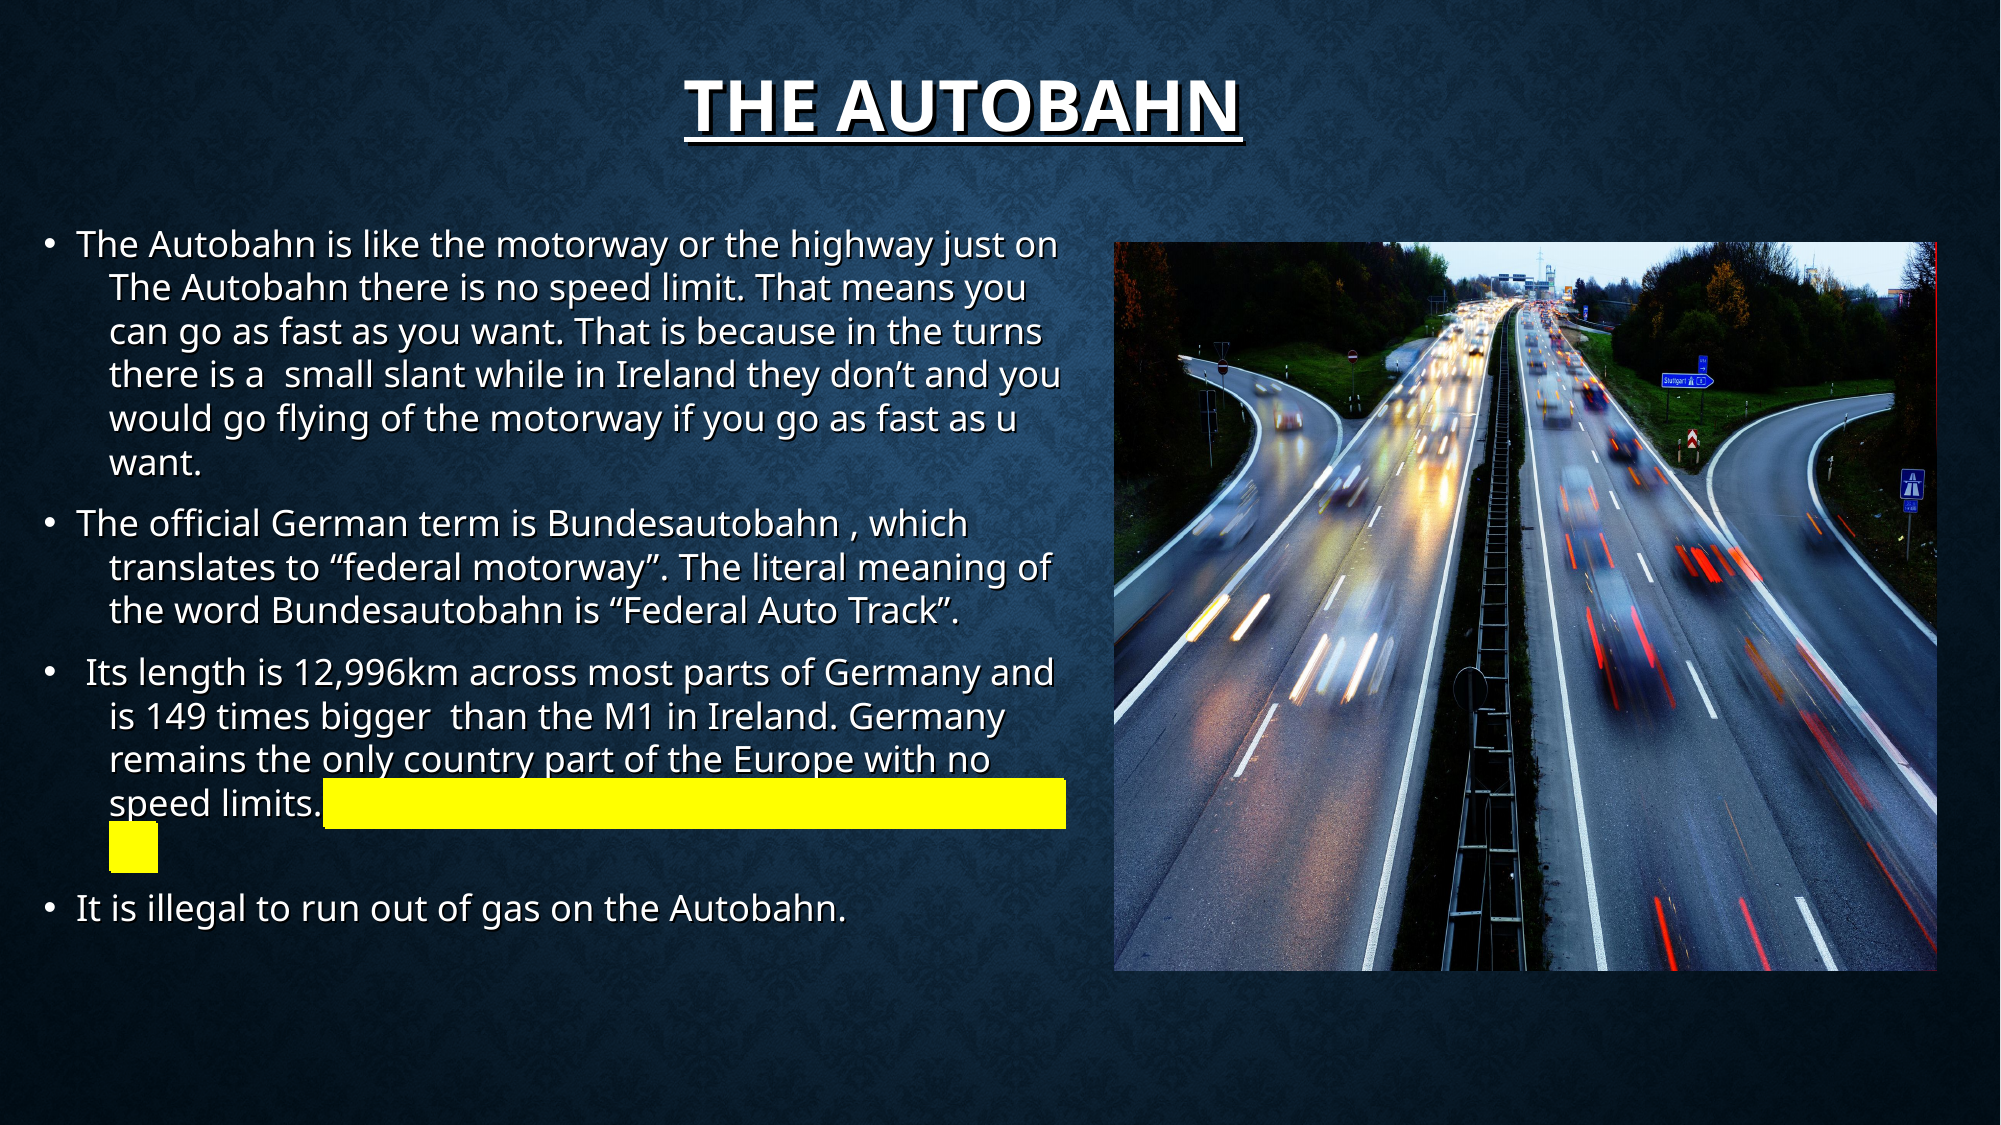

# The Autobahn
The Autobahn is like the motorway or the highway just on The Autobahn there is no speed limit. That means you can go as fast as you want. That is because in the turns there is a small slant while in Ireland they don’t and you would go flying of the motorway if you go as fast as u want.
The official German term is Bundesautobahn , which translates to “federal motorway”. The literal meaning of the word Bundesautobahn is “Federal Auto Track”.
 Its length is 12,996km across most parts of Germany and is 149 times bigger than the M1 in Ireland. Germany remains the only country part of the Europe with no speed limits.
It is illegal to run out of gas on the Autobahn.